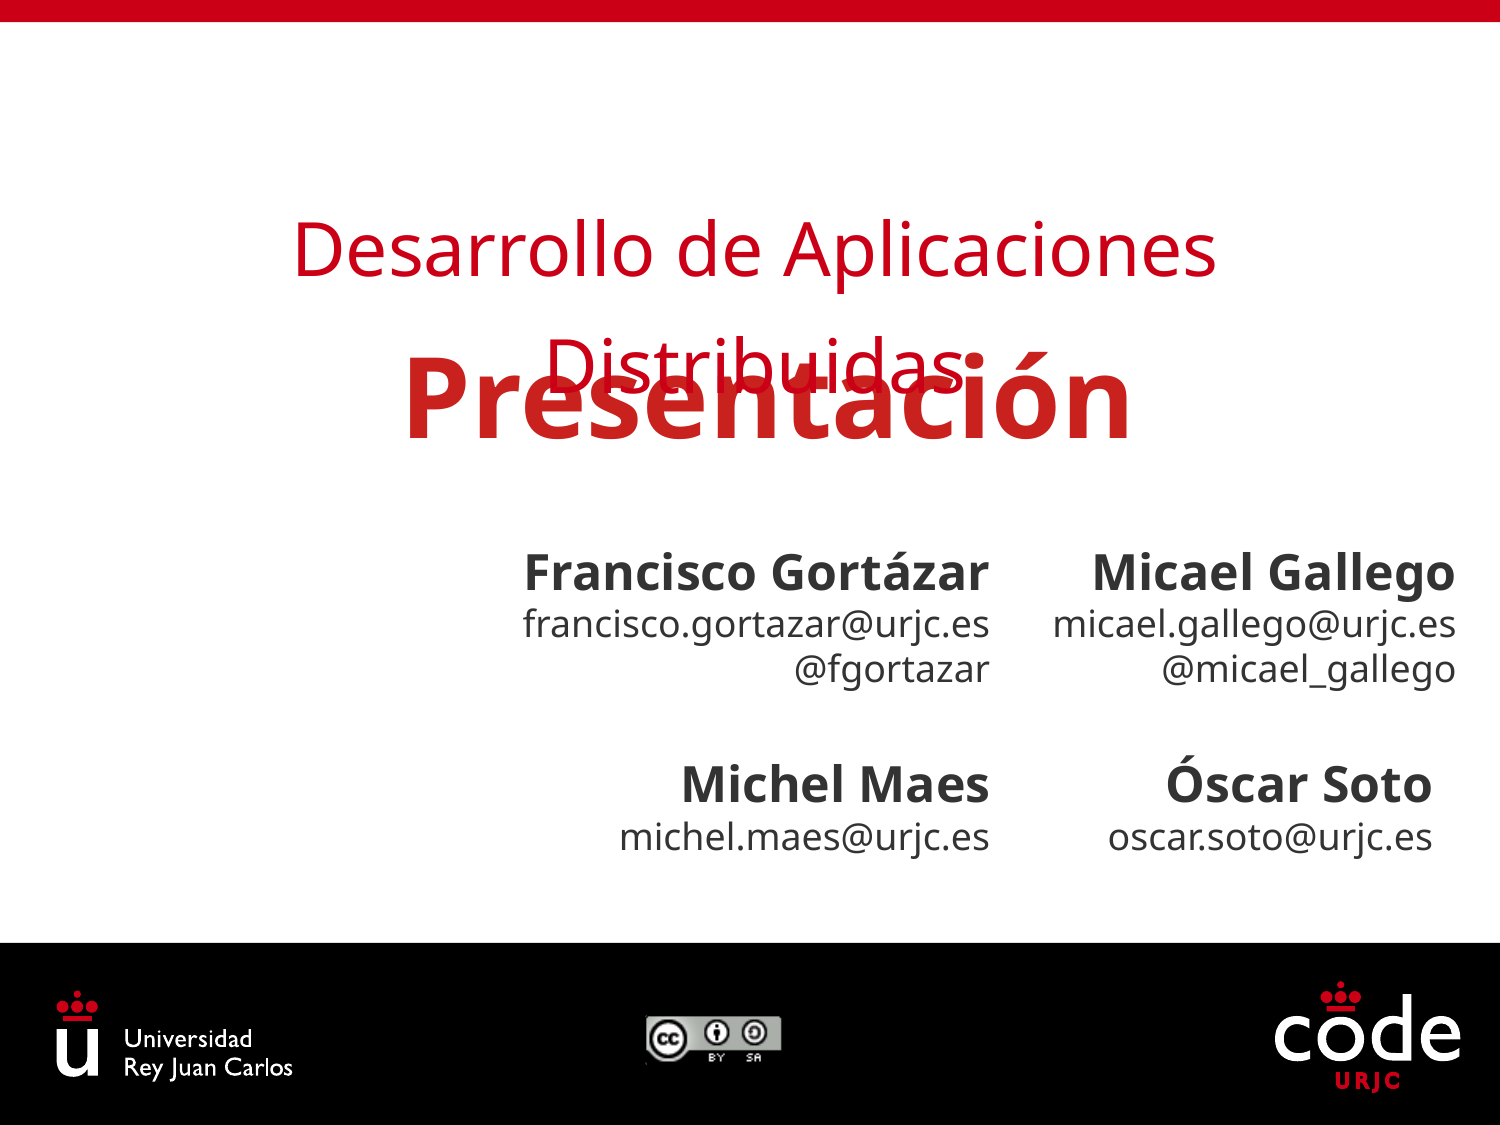

Desarrollo de Aplicaciones Distribuidas
# Presentación
Francisco Gortázar
francisco.gortazar@urjc.es
@fgortazar
Micael Gallego
micael.gallego@urjc.es
@micael_gallego
Michel Maes
michel.maes@urjc.es
Óscar Soto
oscar.soto@urjc.es